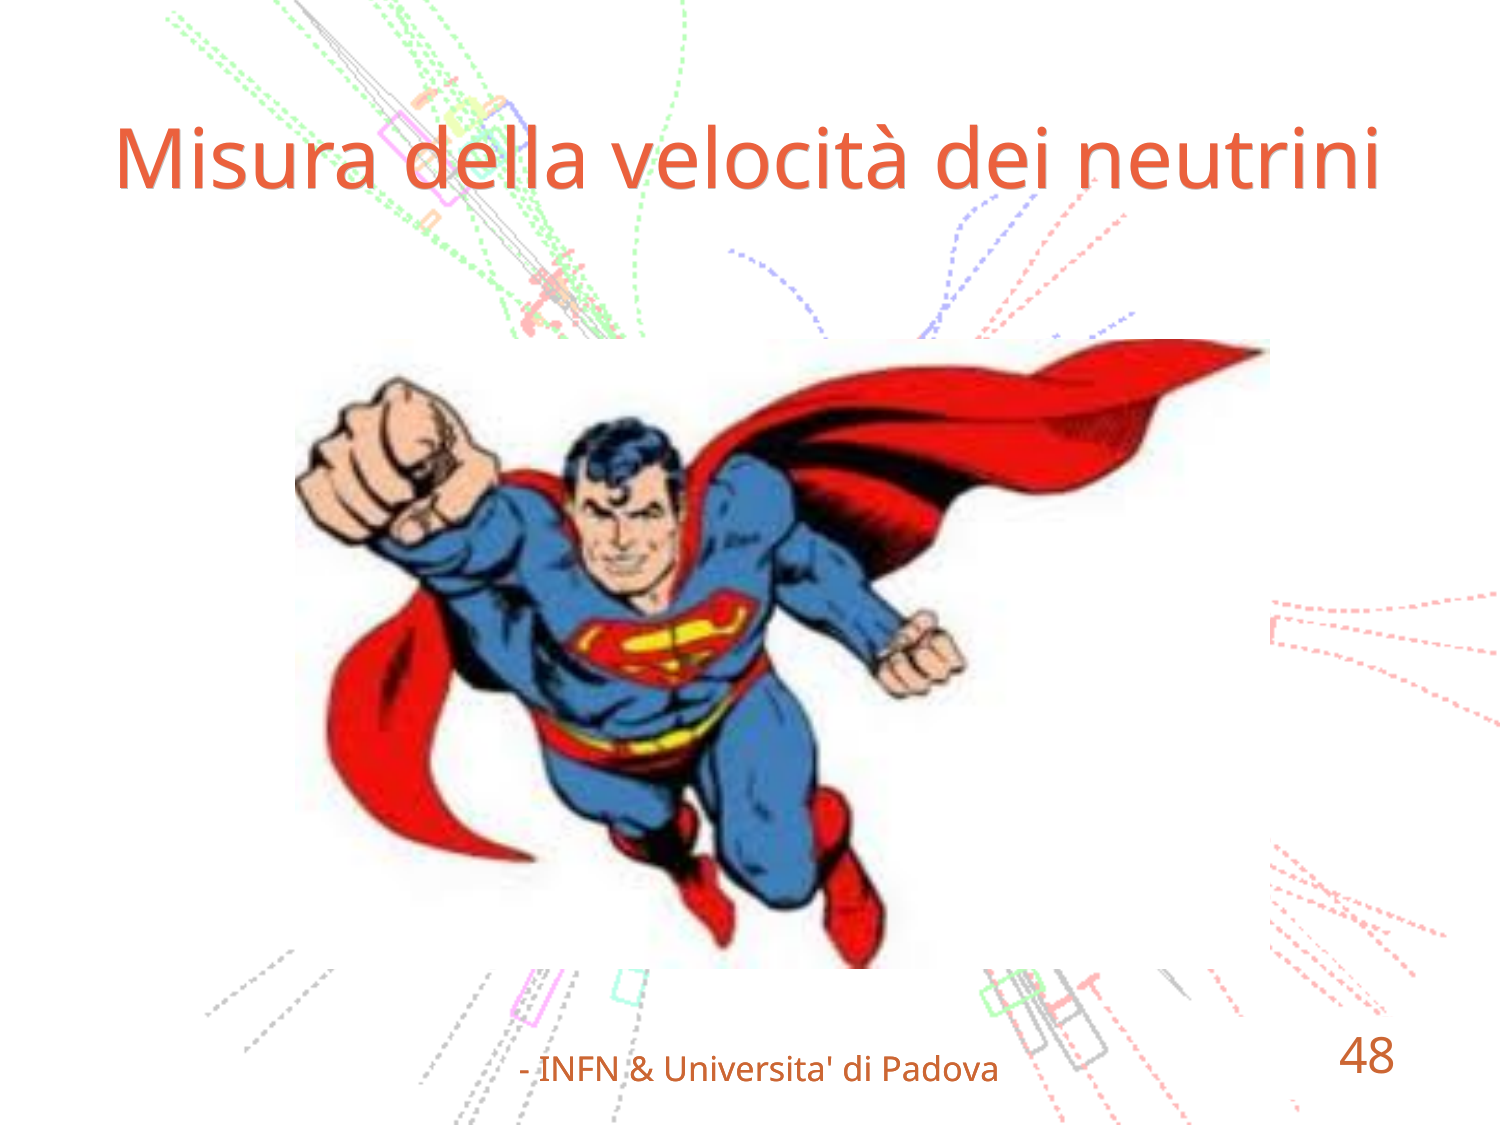

# Misura della velocità dei neutrini
48